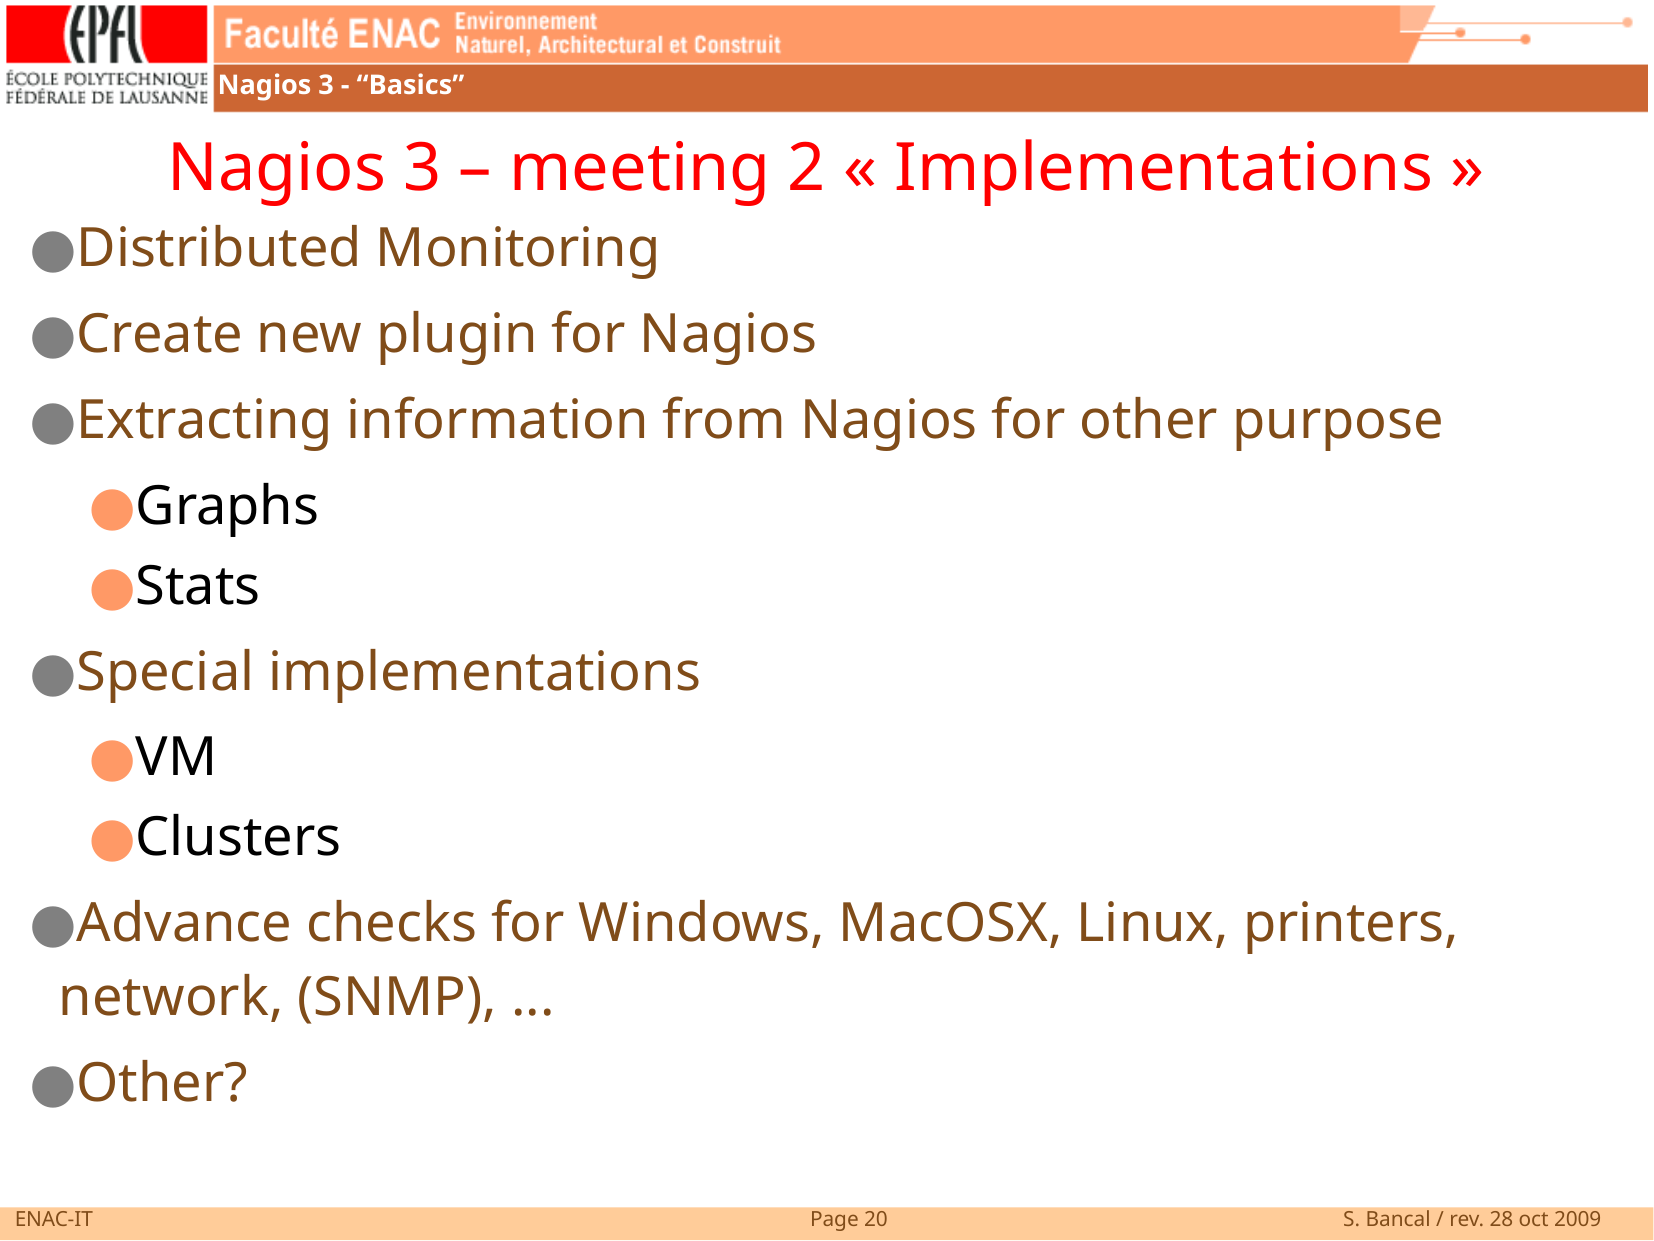

# Nagios 3 – meeting 2 « Implementations »
Distributed Monitoring
Create new plugin for Nagios
Extracting information from Nagios for other purpose
Graphs
Stats
Special implementations
VM
Clusters
Advance checks for Windows, MacOSX, Linux, printers, network, (SNMP), ...
Other?